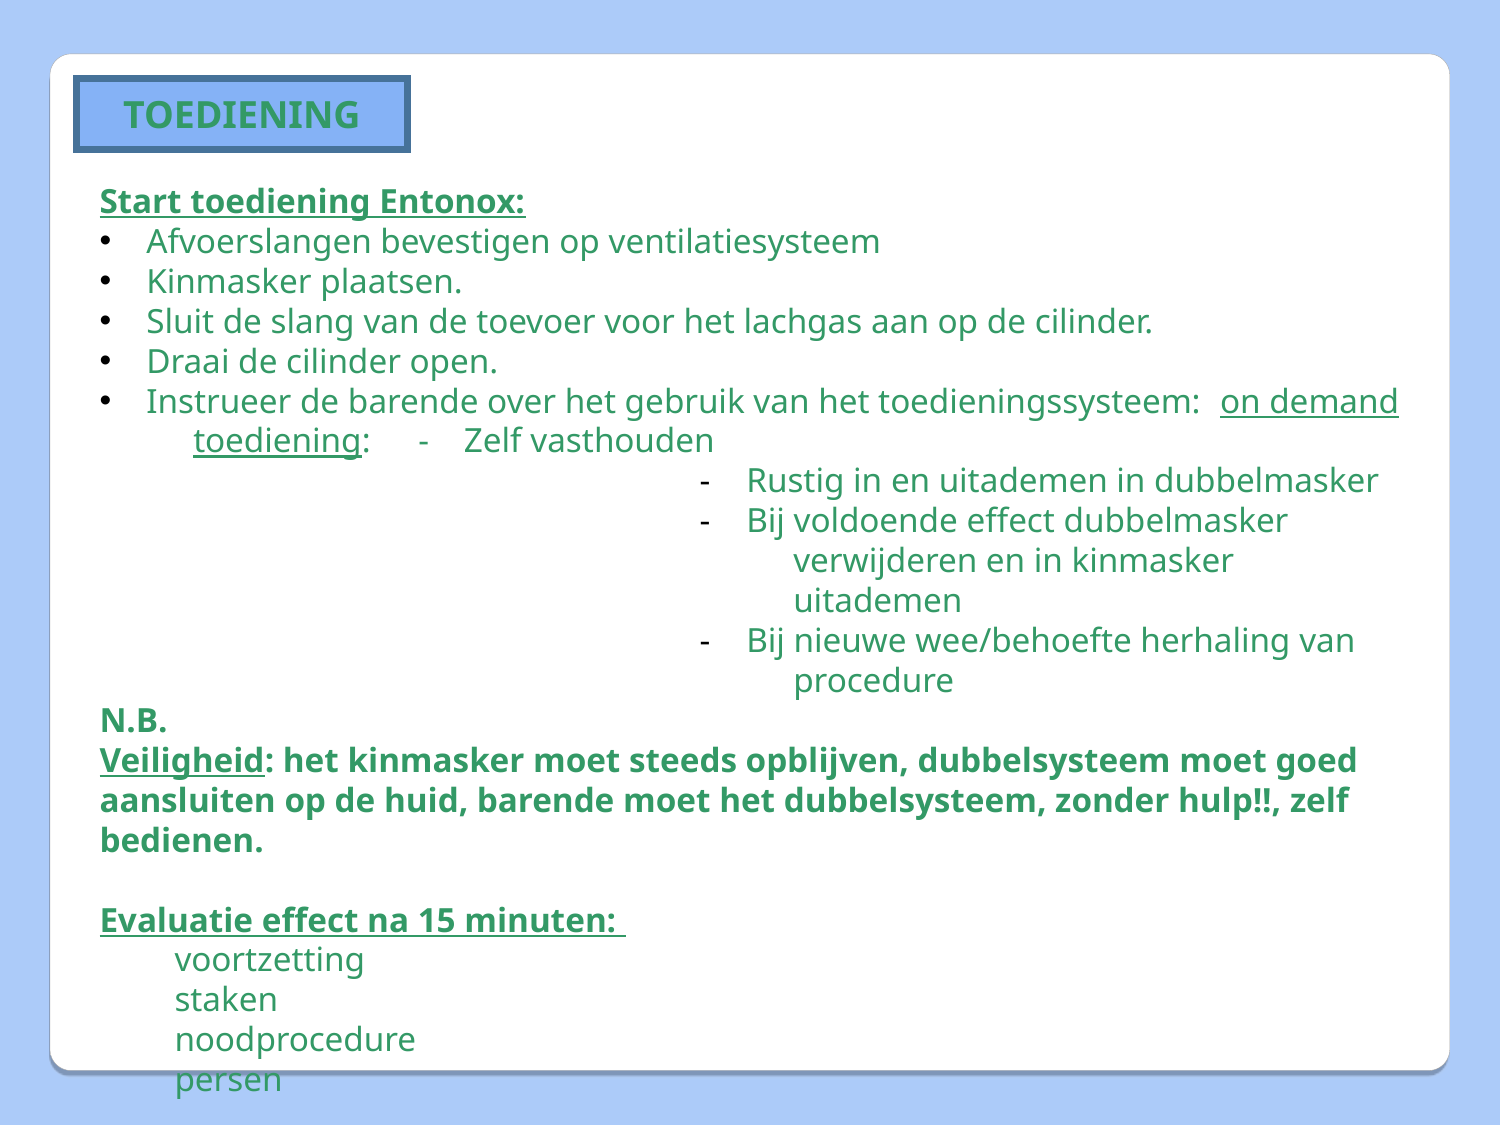

TOEDIENING
Start toediening Entonox:
Afvoerslangen bevestigen op ventilatiesysteem
Kinmasker plaatsen.
Sluit de slang van de toevoer voor het lachgas aan op de cilinder.
Draai de cilinder open.
Instrueer de barende over het gebruik van het toedieningssysteem: on demand toediening:	- Zelf vasthouden
Rustig in en uitademen in dubbelmasker
Bij voldoende effect dubbelmasker verwijderen en in kinmasker uitademen
Bij nieuwe wee/behoefte herhaling van procedure
N.B.
Veiligheid: het kinmasker moet steeds opblijven, dubbelsysteem moet goed aansluiten op de huid, barende moet het dubbelsysteem, zonder hulp!!, zelf bedienen.
Evaluatie effect na 15 minuten:
	voortzetting
	staken
	noodprocedure
	persen